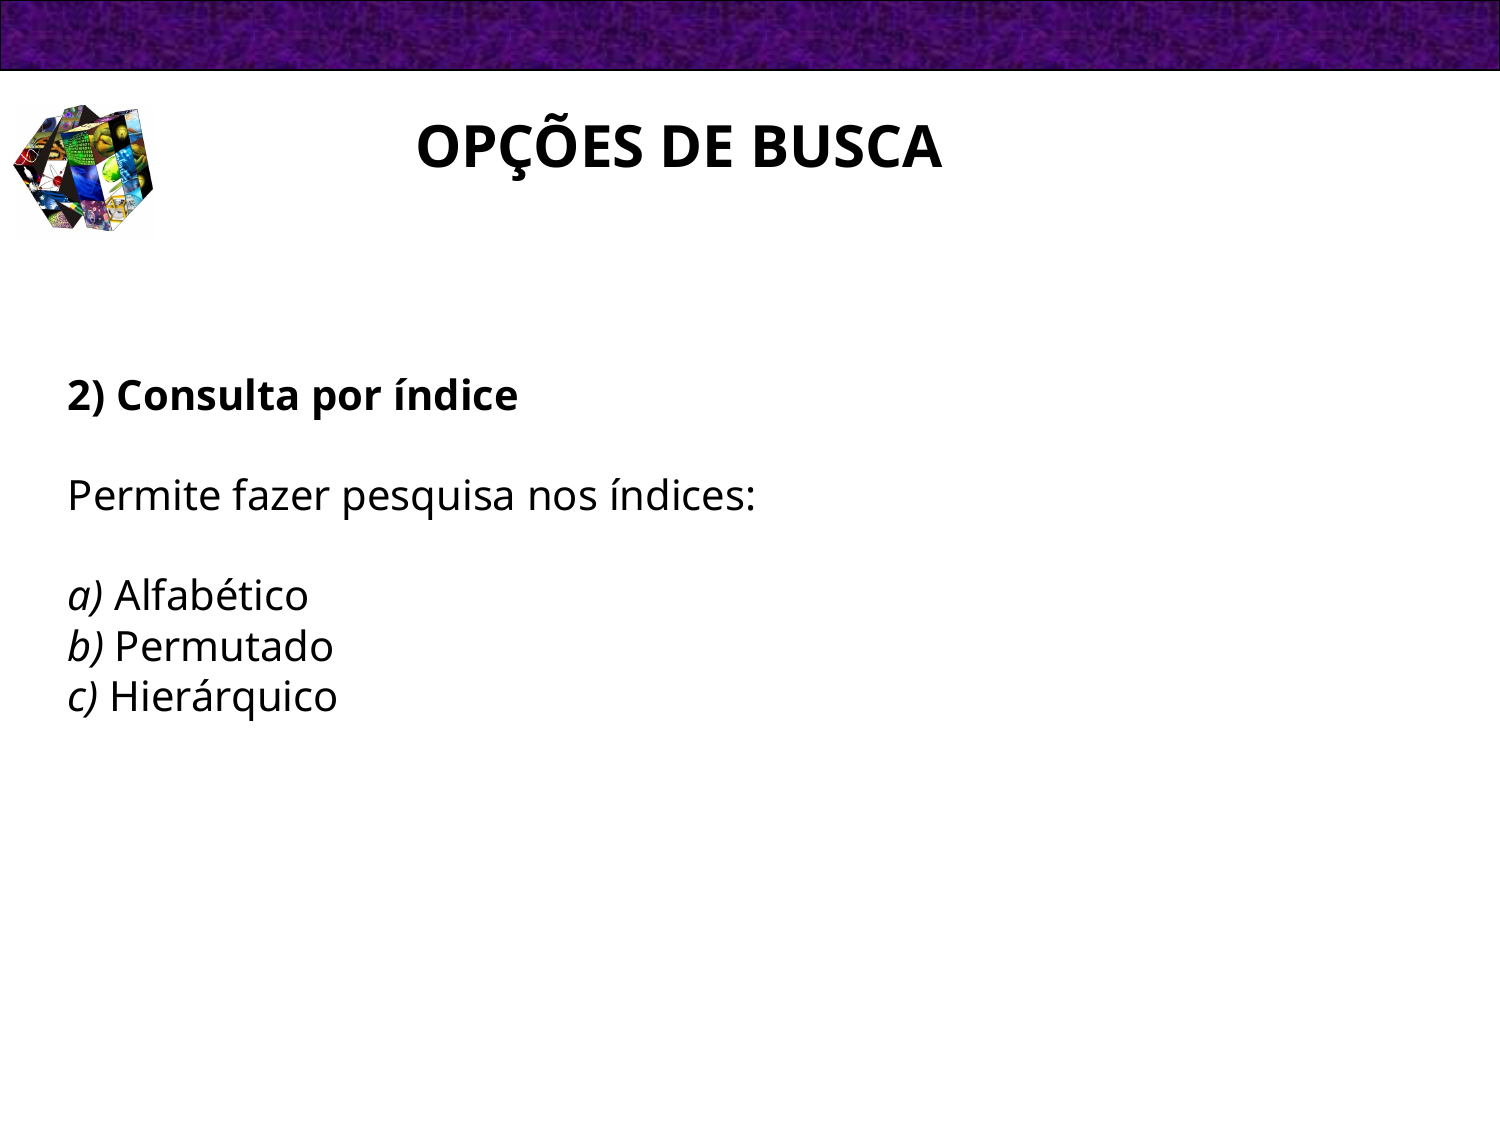

OPÇÕES DE BUSCA
2) Consulta por índice
Permite fazer pesquisa nos índices:
a) Alfabético
b) Permutado
c) Hierárquico